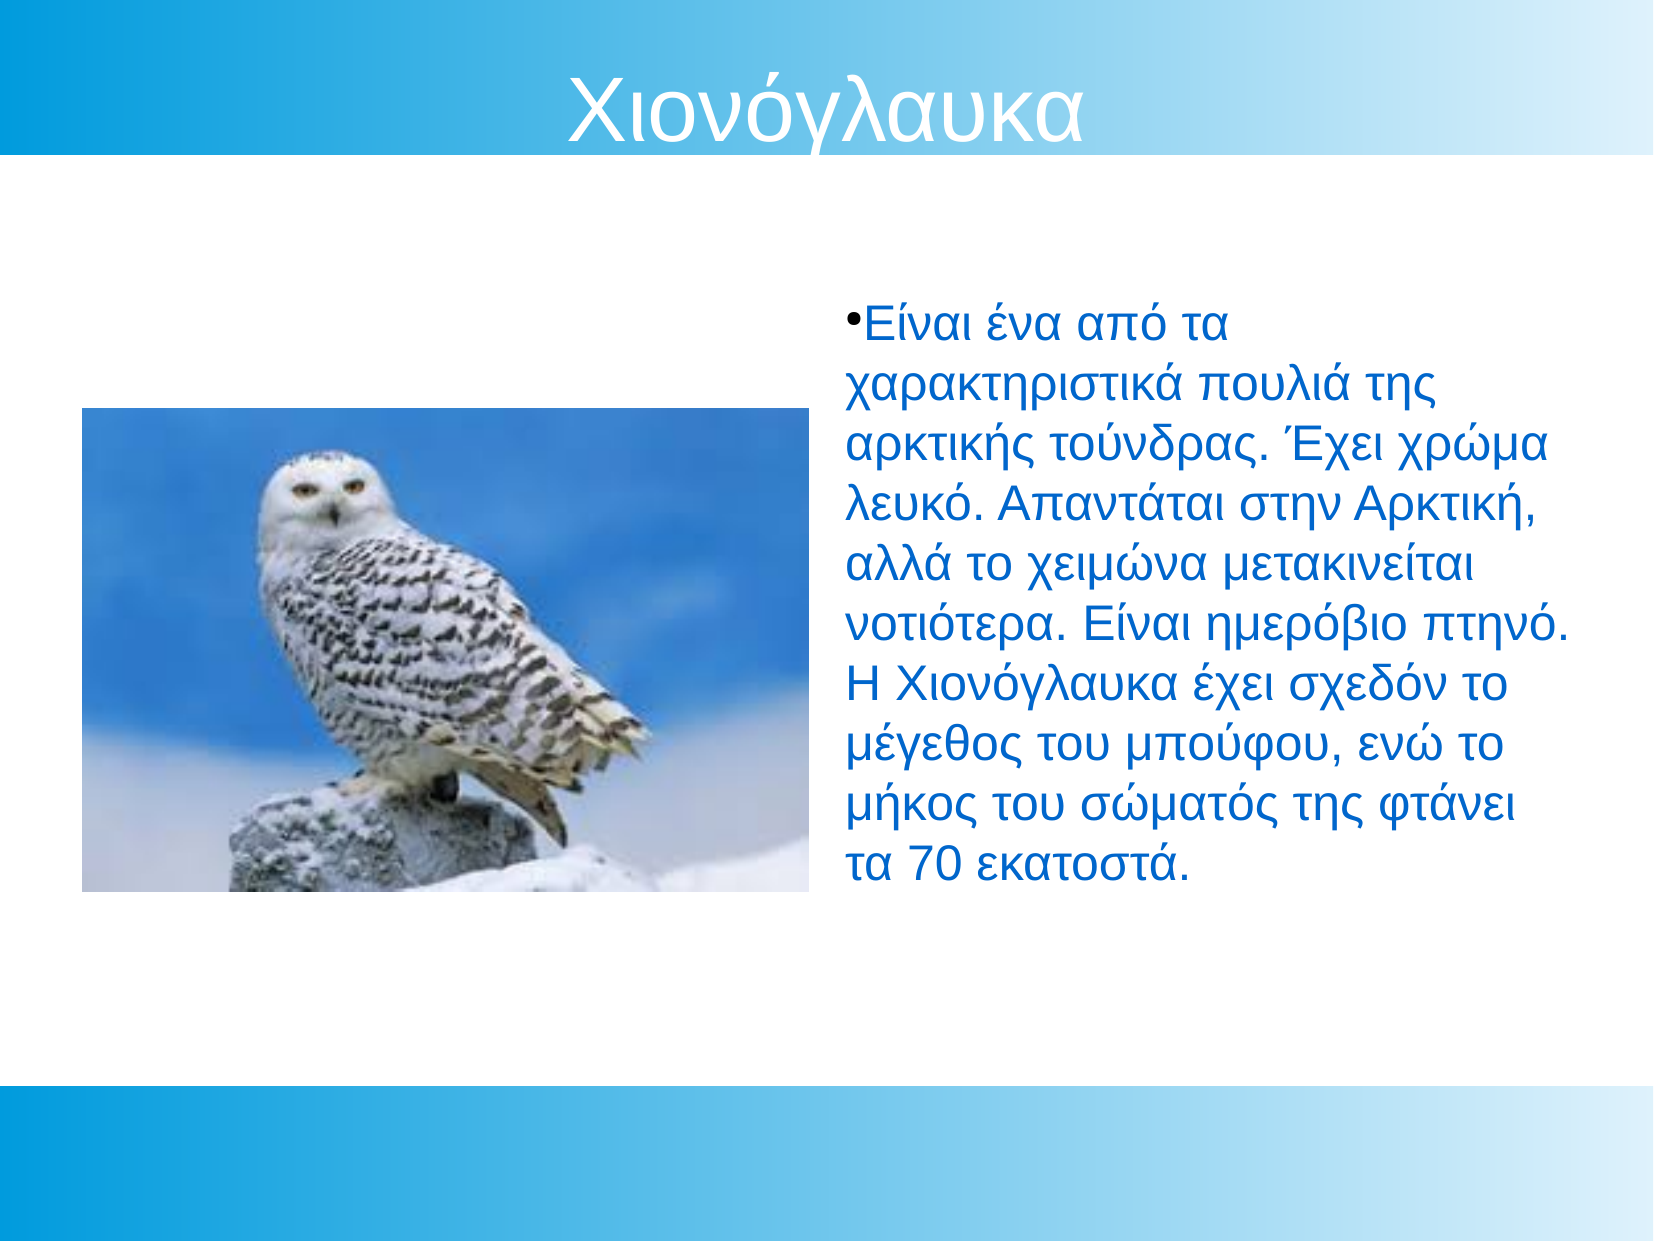

# Χιονόγλαυκα
Είναι ένα από τα χαρακτηριστικά πουλιά της αρκτικής τούνδρας. Έχει χρώμα λευκό. Απαντάται στην Αρκτική, αλλά το χειμώνα μετακινείται νοτιότερα. Είναι ημερόβιο πτηνό. Η Χιονόγλαυκα έχει σχεδόν το μέγεθος του μπούφου, ενώ το μήκος του σώματός της φτάνει τα 70 εκατοστά.